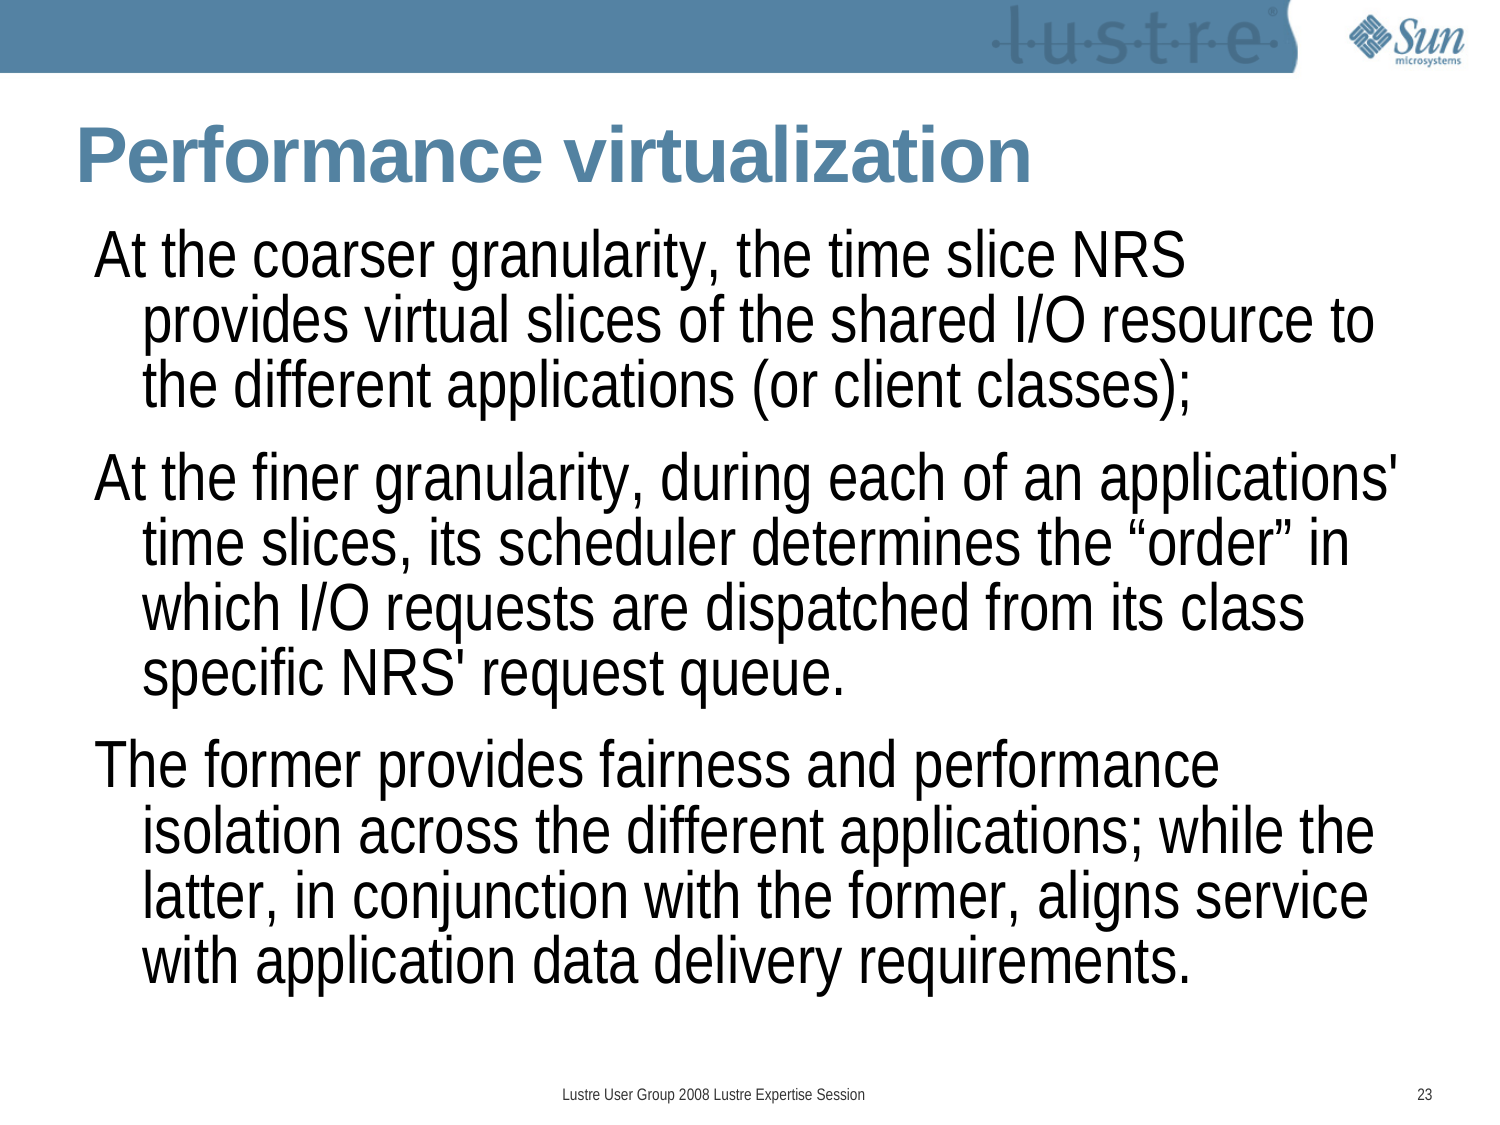

# Performance virtualization
At the coarser granularity, the time slice NRS provides virtual slices of the shared I/O resource to the different applications (or client classes);
At the finer granularity, during each of an applications' time slices, its scheduler determines the “order” in which I/O requests are dispatched from its class specific NRS' request queue.
The former provides fairness and performance isolation across the different applications; while the latter, in conjunction with the former, aligns service with application data delivery requirements.